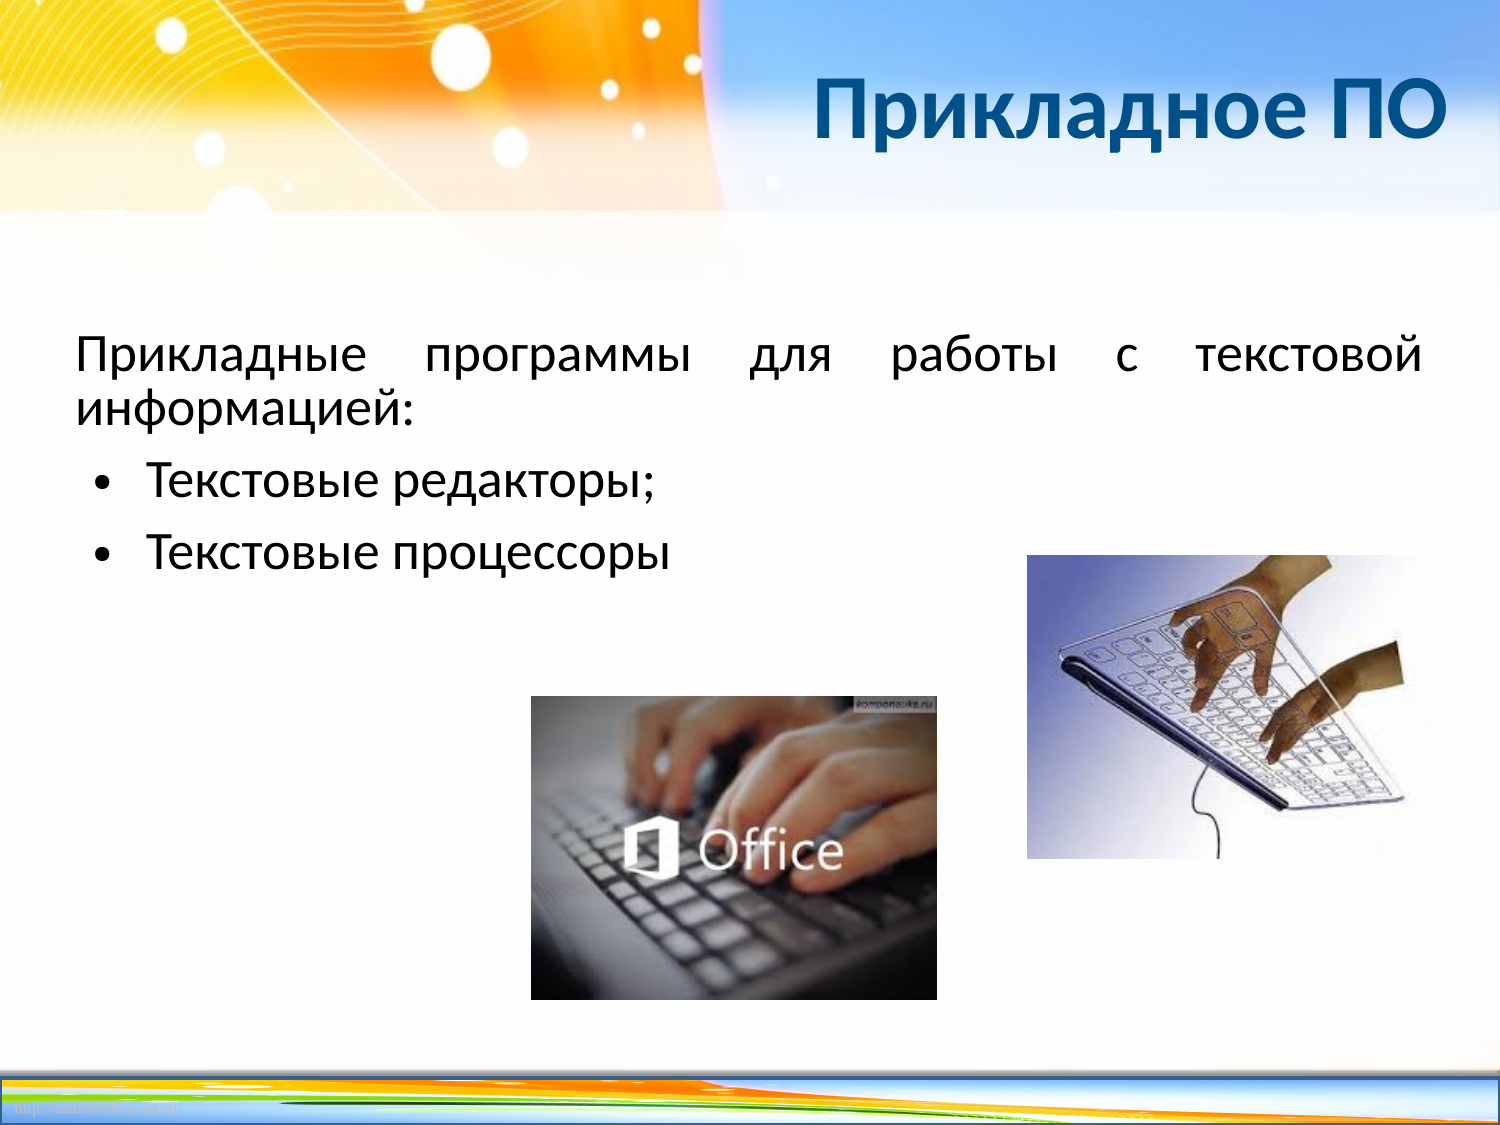

Прикладное ПО
# Прикладные программы для работы с текстовой информацией:
Текстовые редакторы;
Текстовые процессоры